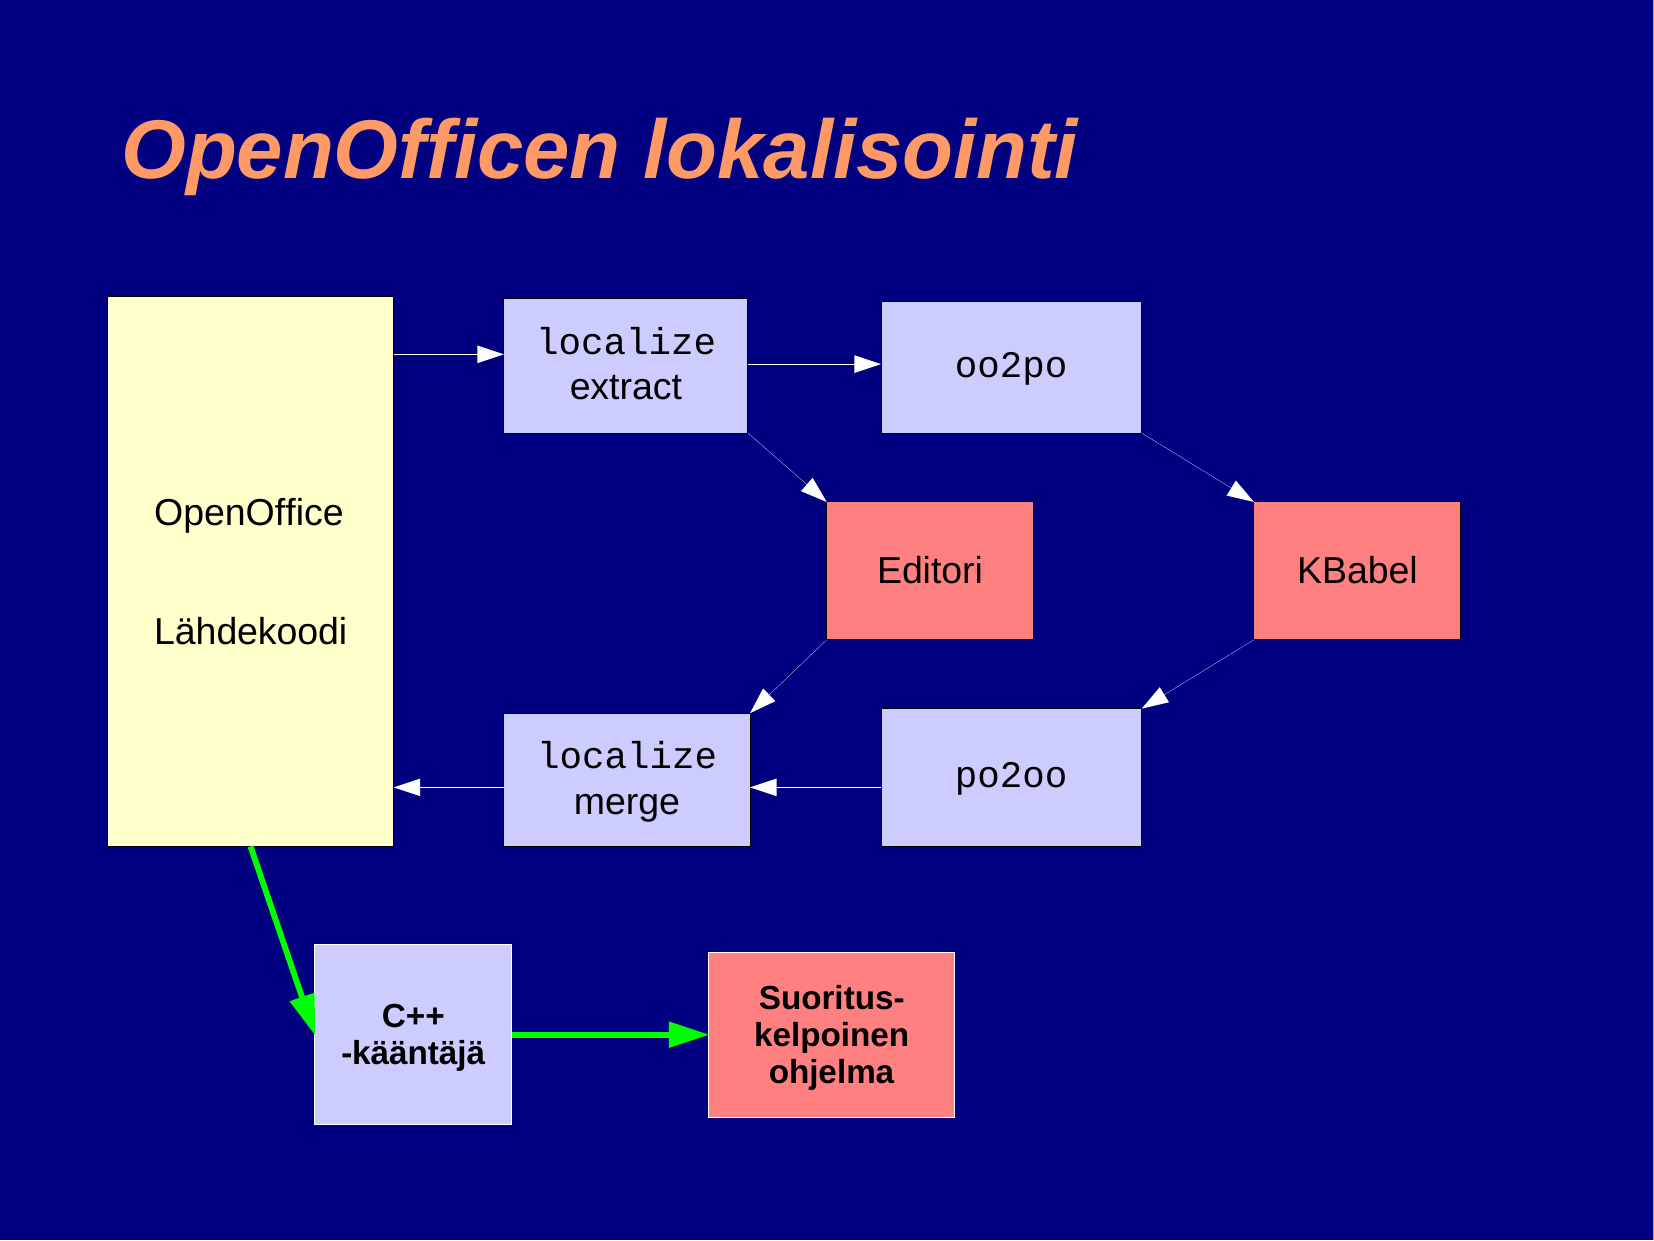

# OpenOfficen lokalisointi
OpenOffice
Lähdekoodi
localize
extract
oo2po
Editori
KBabel
po2oo
localize
merge
C++
-kääntäjä
Suoritus-
kelpoinen
ohjelma